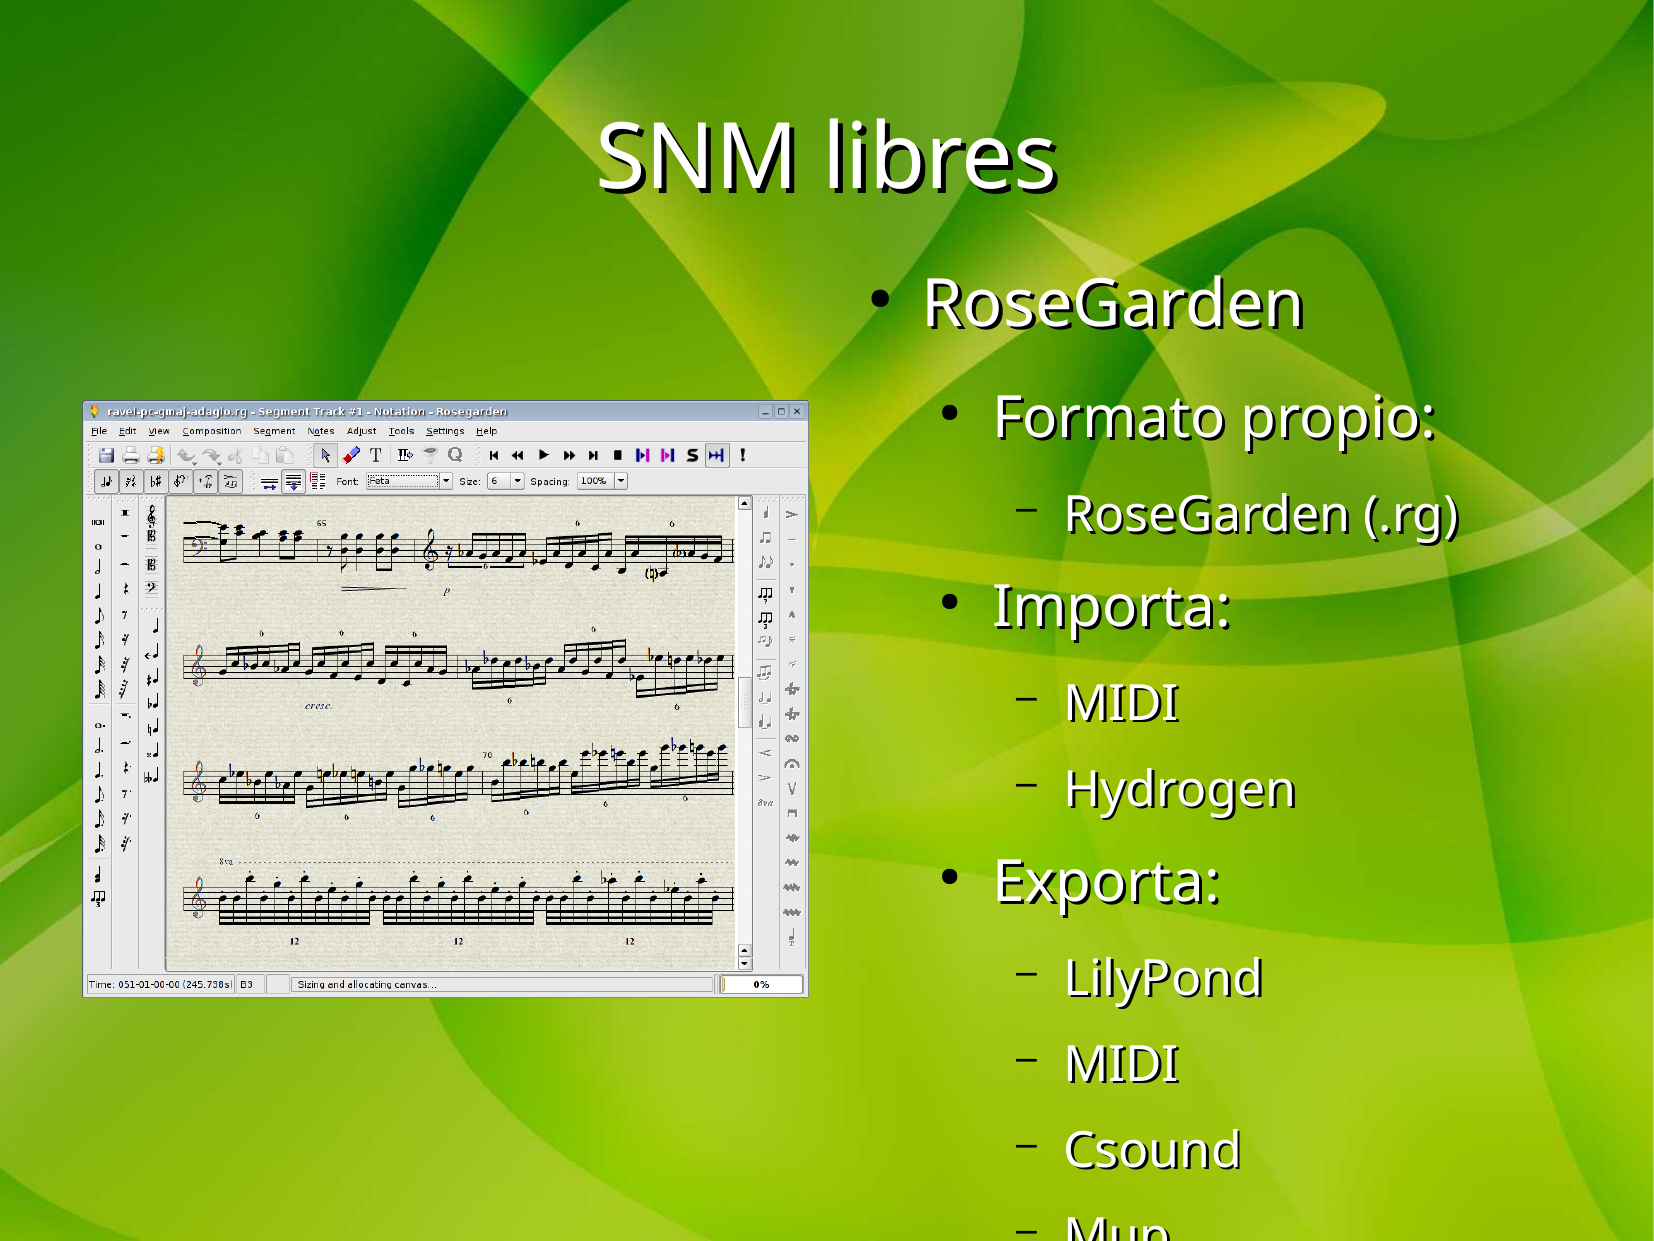

# SNM libres
RoseGarden
Formato propio:
RoseGarden (.rg)
Importa:
MIDI
Hydrogen
Exporta:
LilyPond
MIDI
Csound
Mup
MusicXML